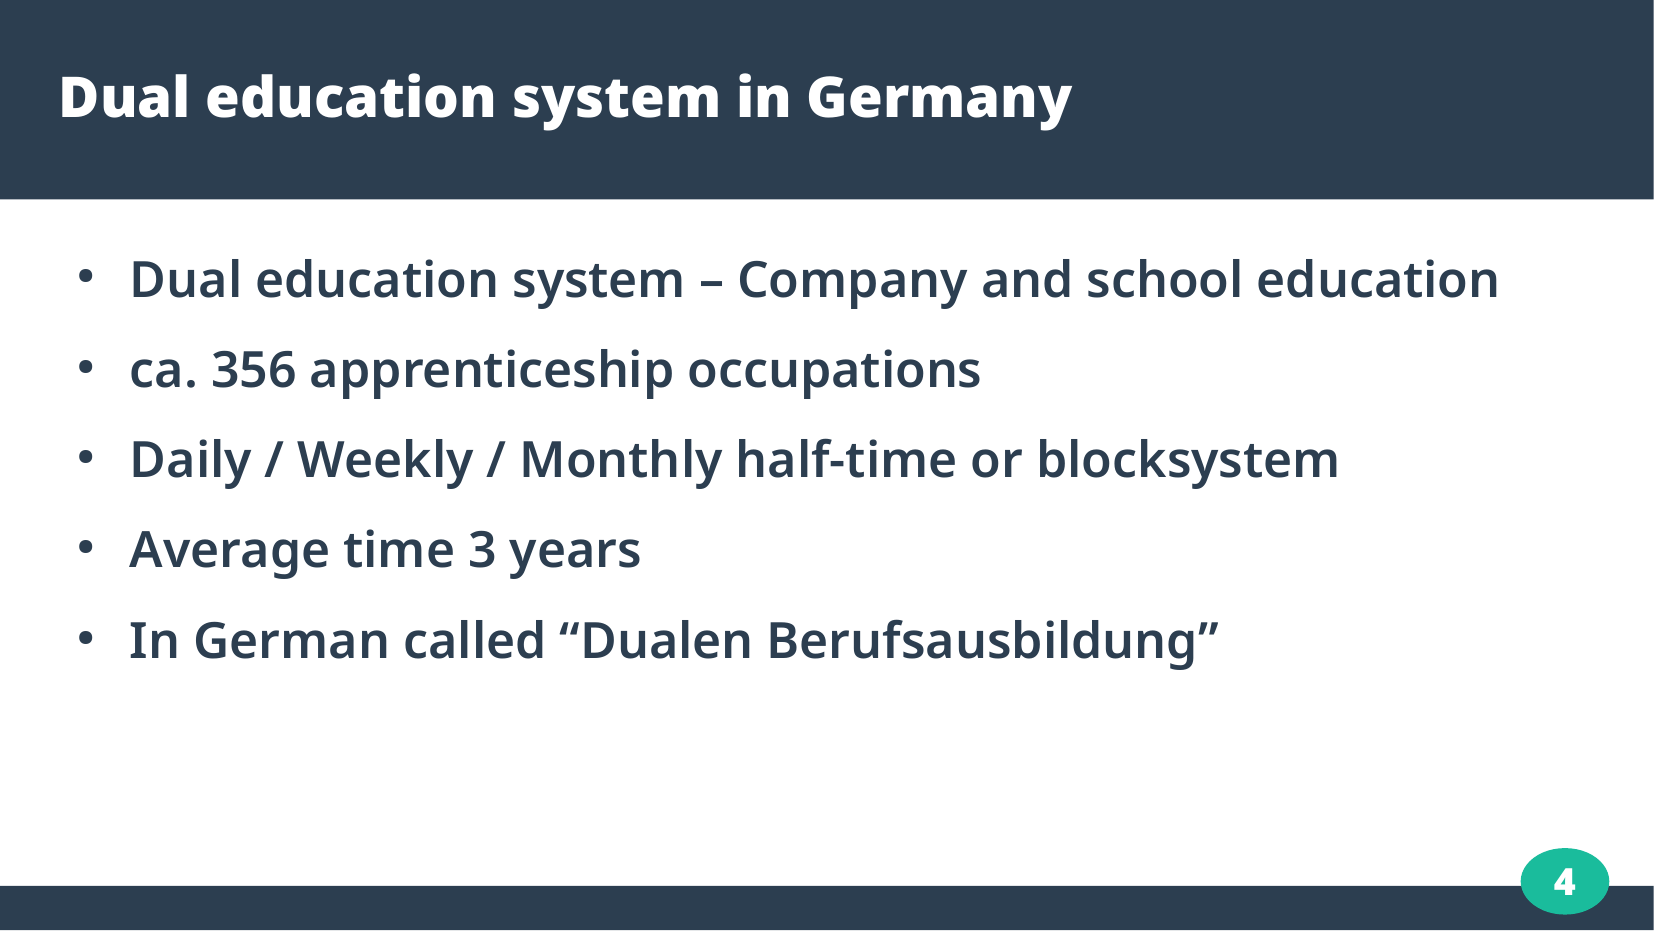

# Dual education system in Germany
Dual education system – Company and school education
ca. 356 apprenticeship occupations
Daily / Weekly / Monthly half-time or blocksystem
Average time 3 years
In German called “Dualen Berufsausbildung”
4